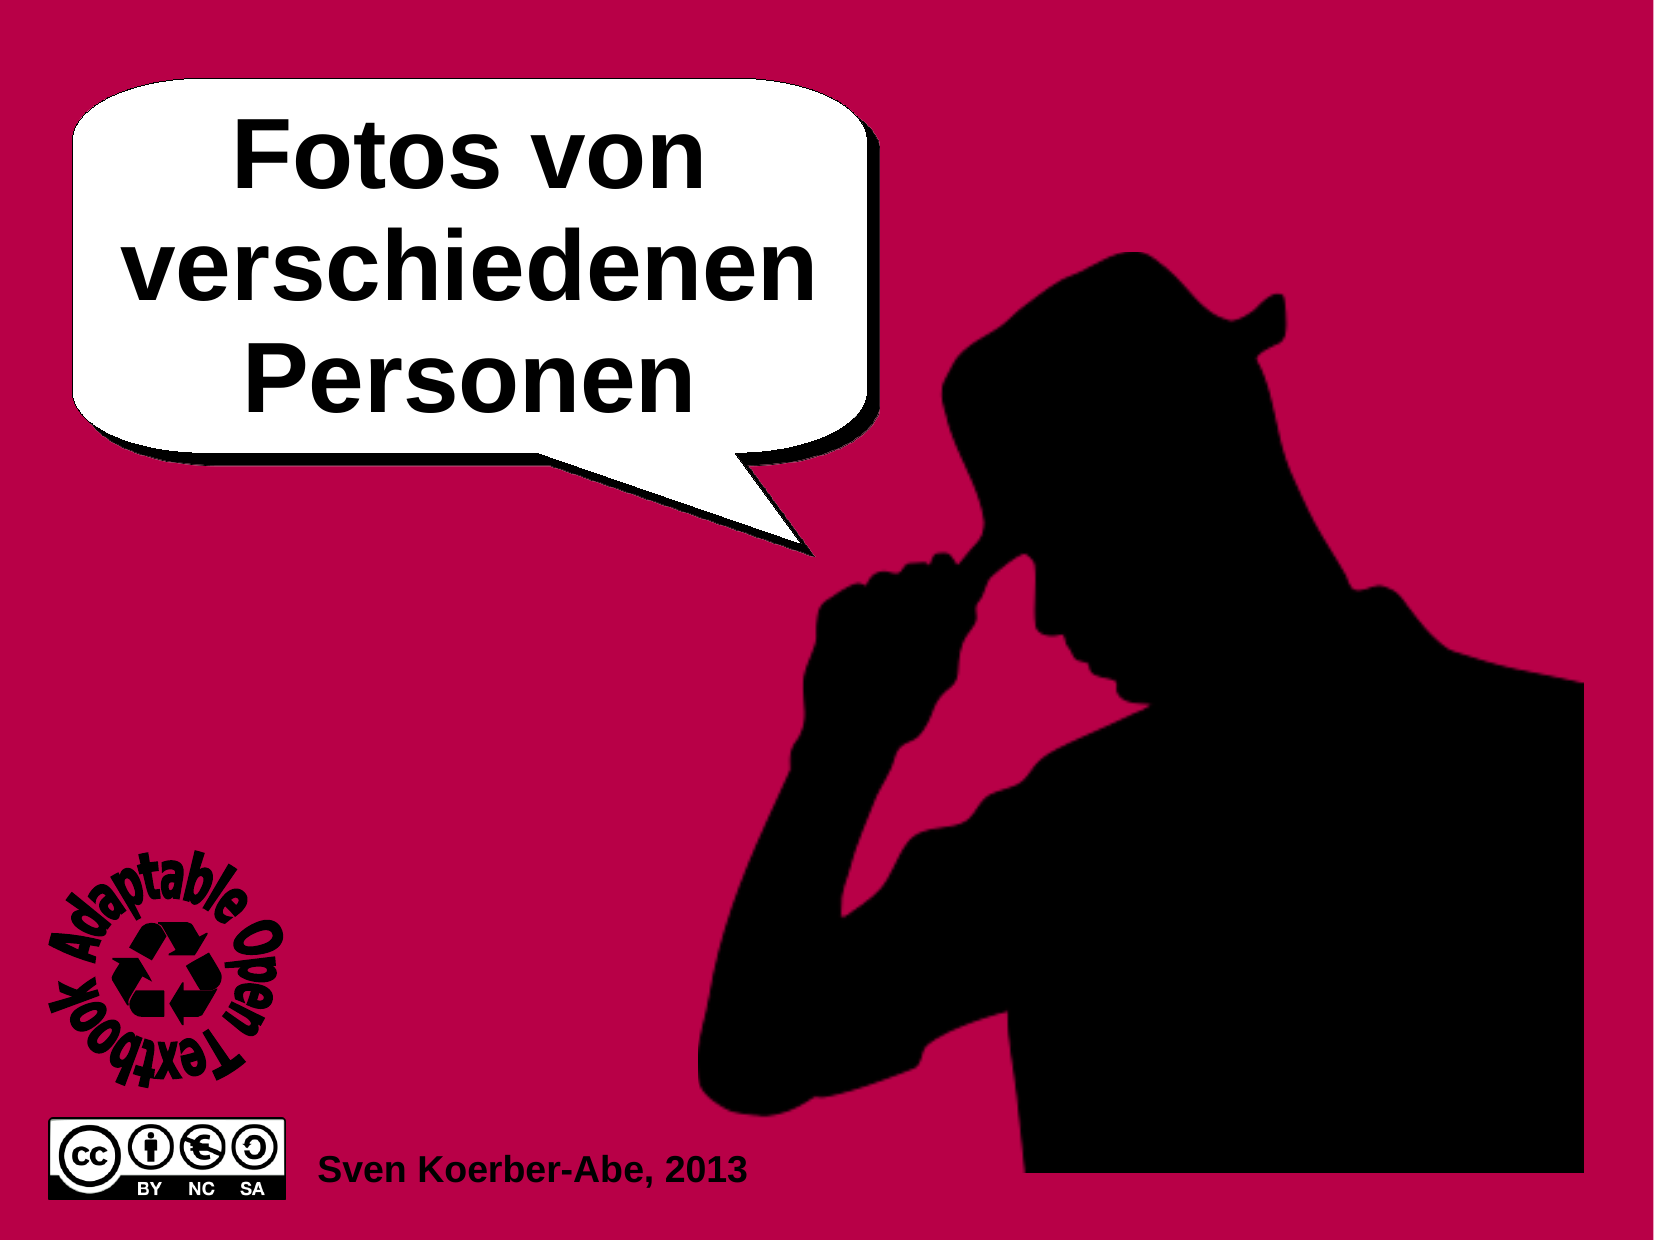

Fotos von
verschiedenen
Personen
Sven Koerber-Abe, 2013